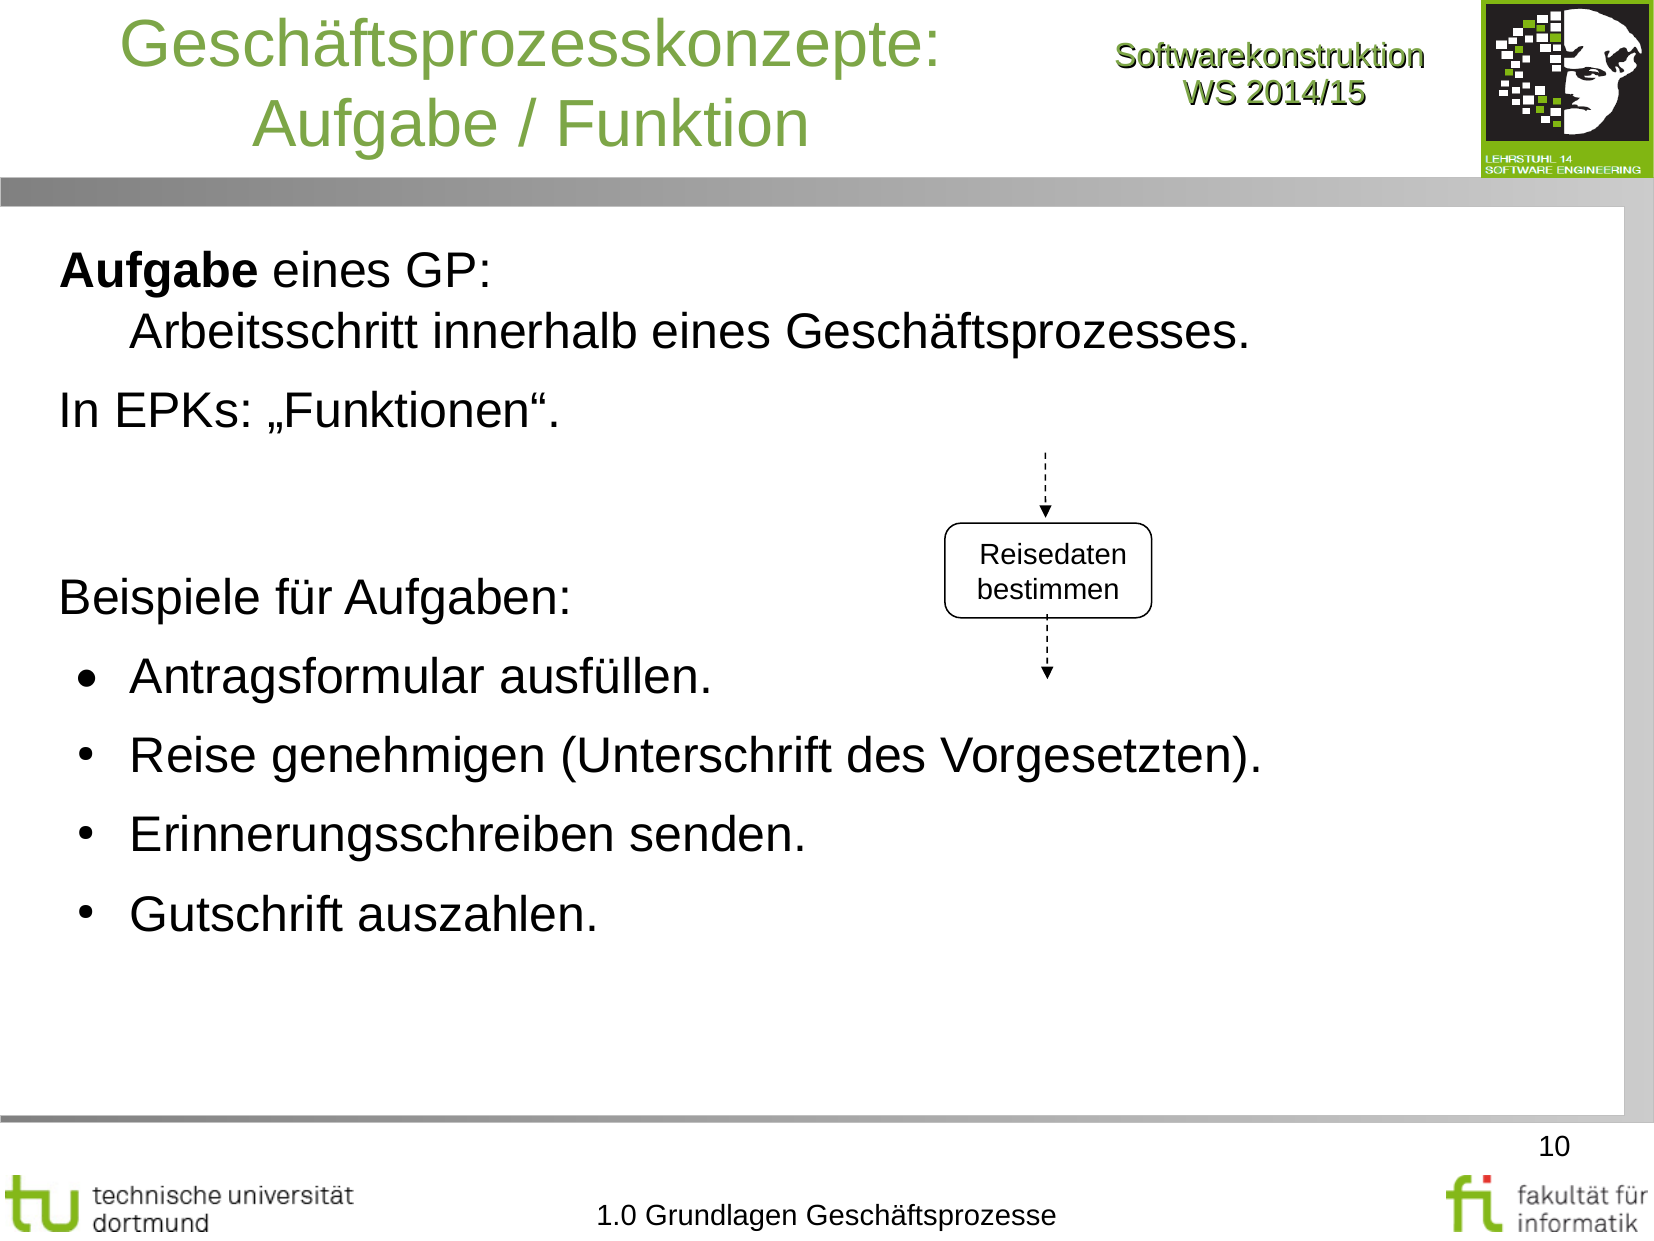

# Geschäftsprozesskonzepte: Aufgabe / Funktion
Aufgabe eines GP:
Arbeitsschritt innerhalb eines Geschäftsprozesses.
In EPKs: „Funktionen“.
Beispiele für Aufgaben:
Antragsformular ausfüllen.
Reise genehmigen (Unterschrift des Vorgesetzten).
Erinnerungsschreiben senden.
Gutschrift auszahlen.
Reisedaten bestimmen
10
1.0 Grundlagen Geschäftsprozesse